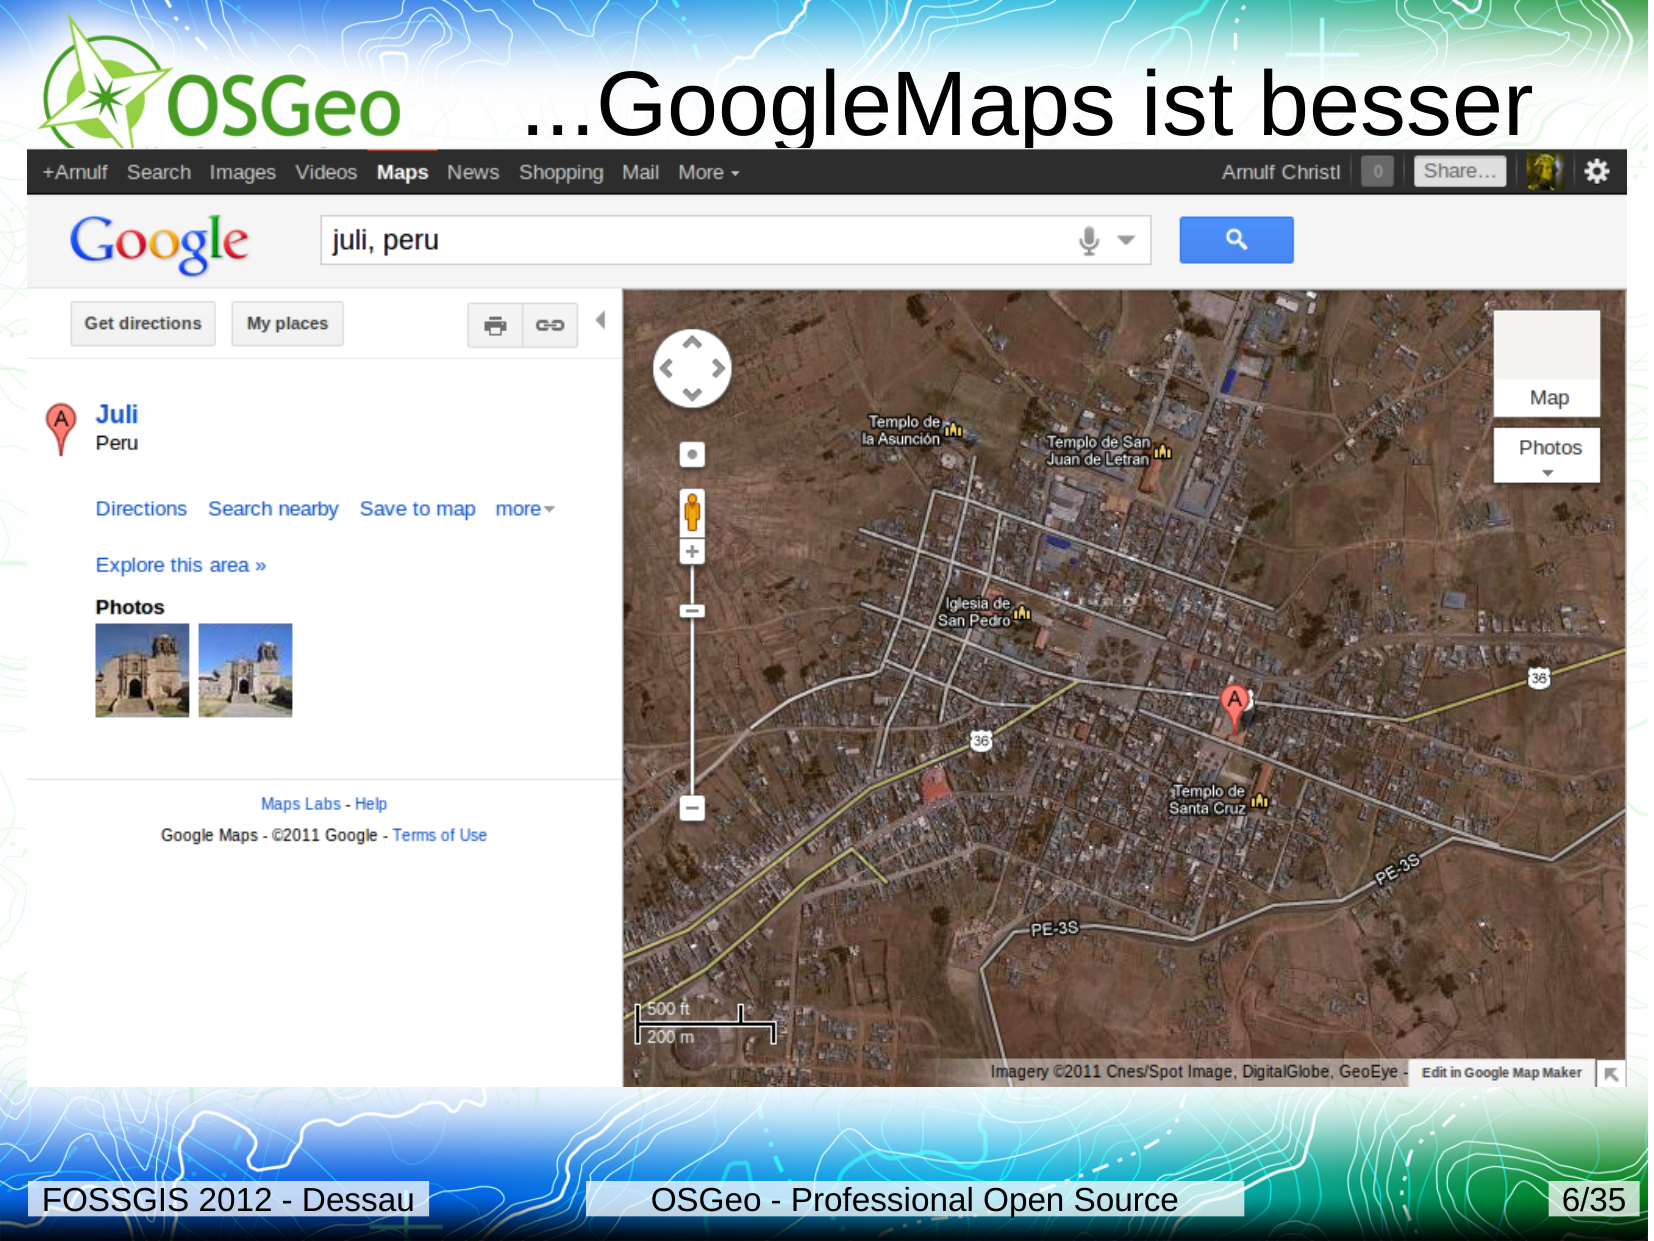

# ...GoogleMaps ist besser
FOSSGIS 2012 - Dessau
OSGeo - Professional Open Source
6